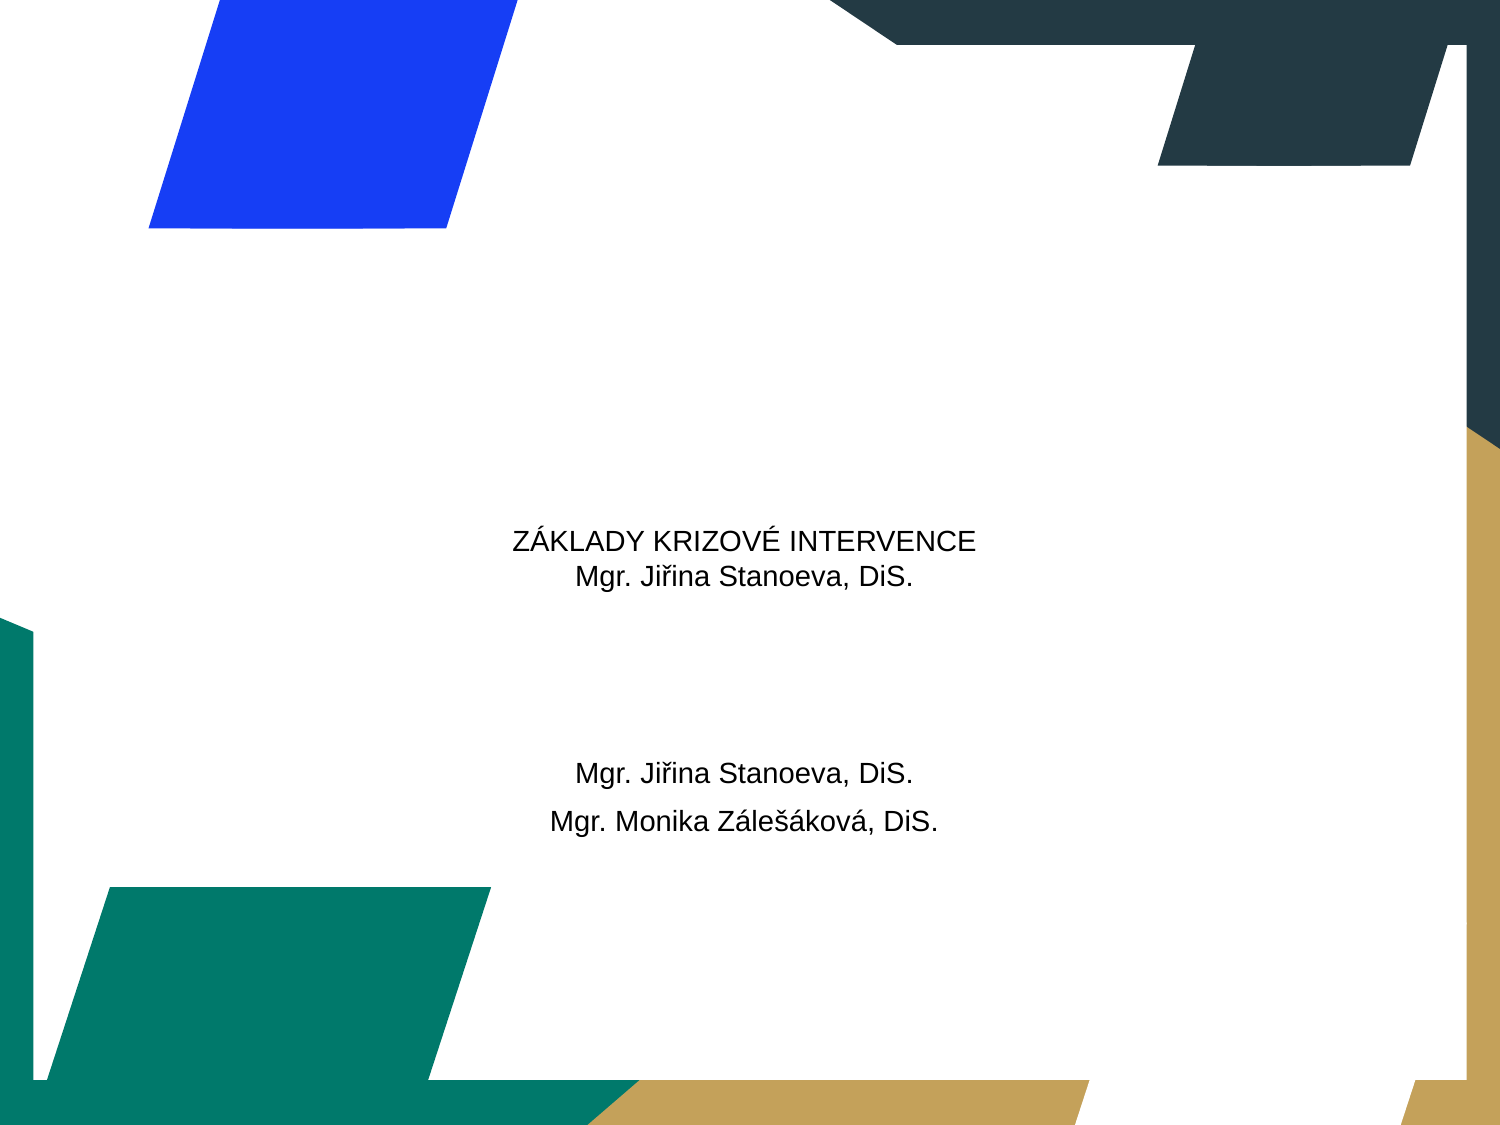

# ZÁKLADY KRIZOVÉ INTERVENCE Mgr. Jiřina Stanoeva, DiS.
Mgr. Jiřina Stanoeva, DiS.
Mgr. Monika Zálešáková, DiS.